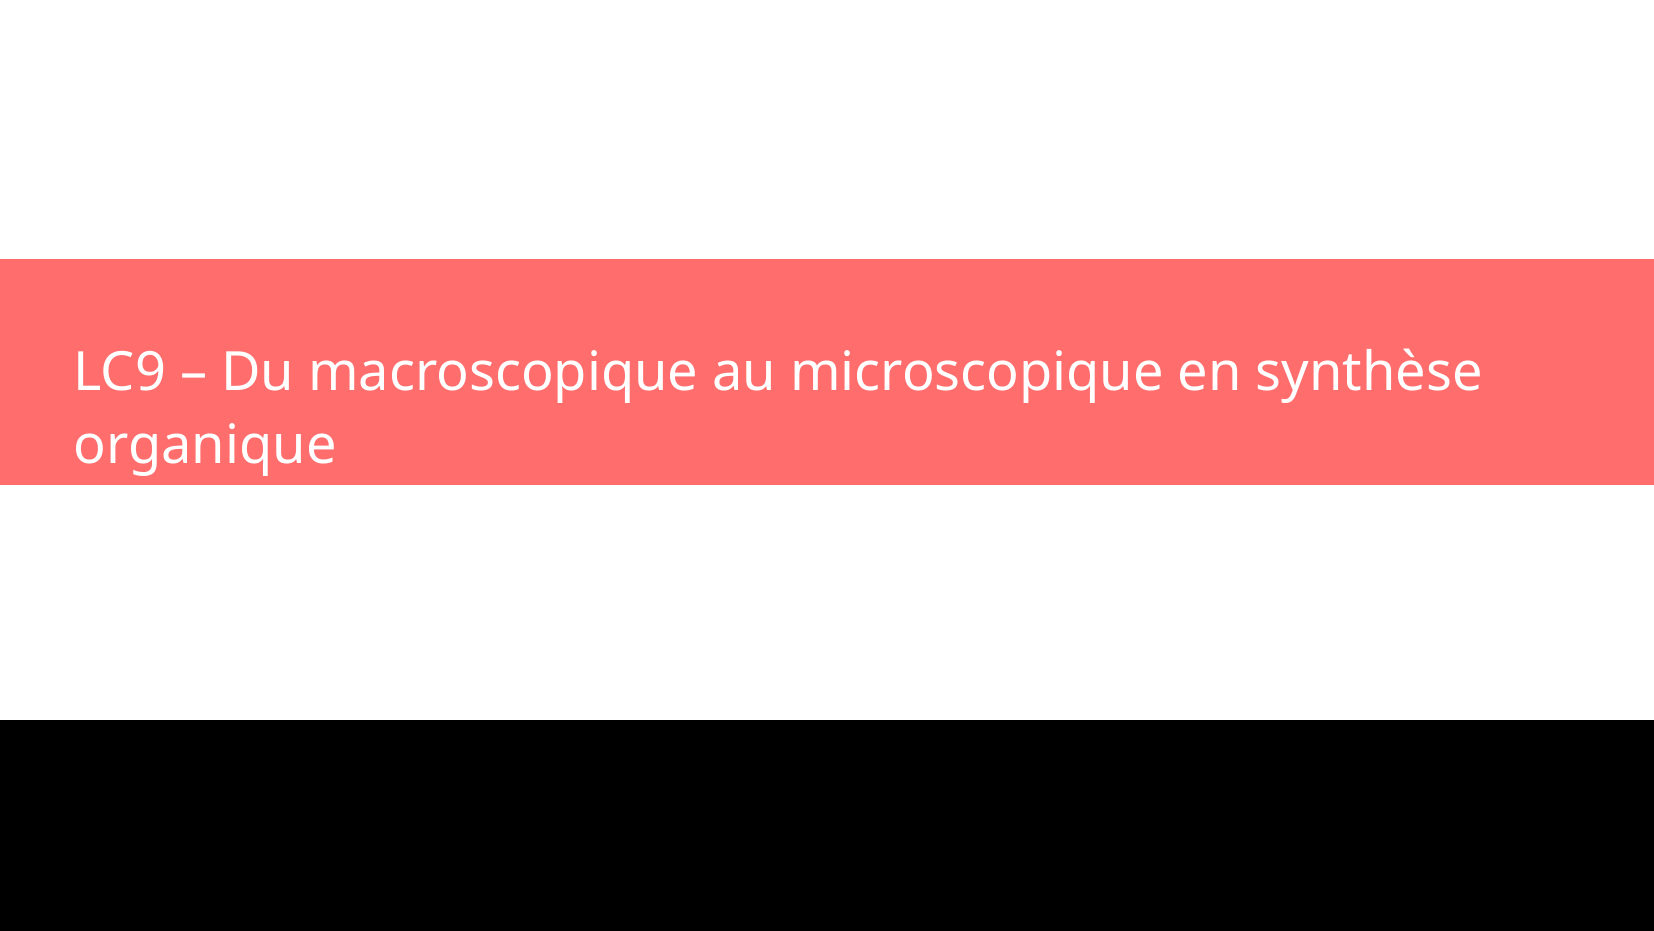

LC9 – Du macroscopique au microscopique en synthèse organique